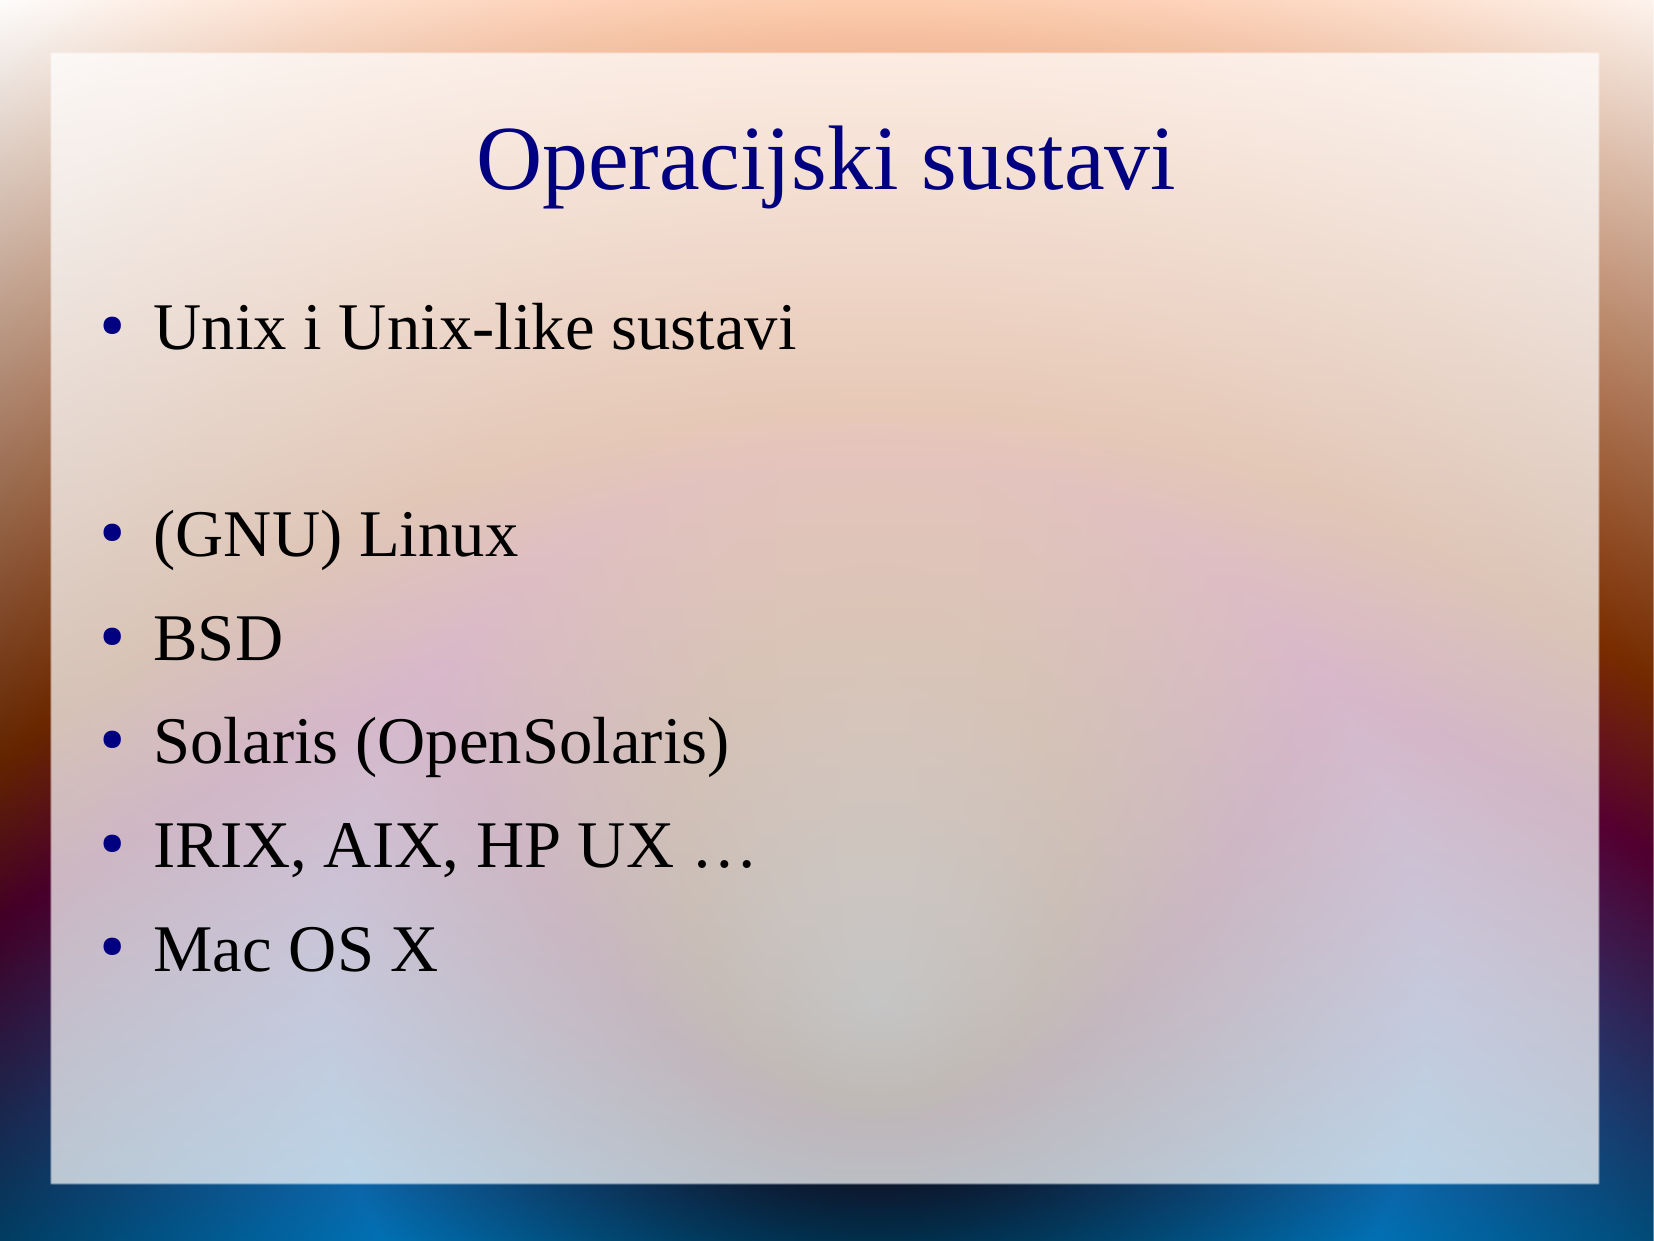

# Operacijski sustavi
Unix i Unix-like sustavi
(GNU) Linux
BSD
Solaris (OpenSolaris)
IRIX, AIX, HP UX …
Mac OS X